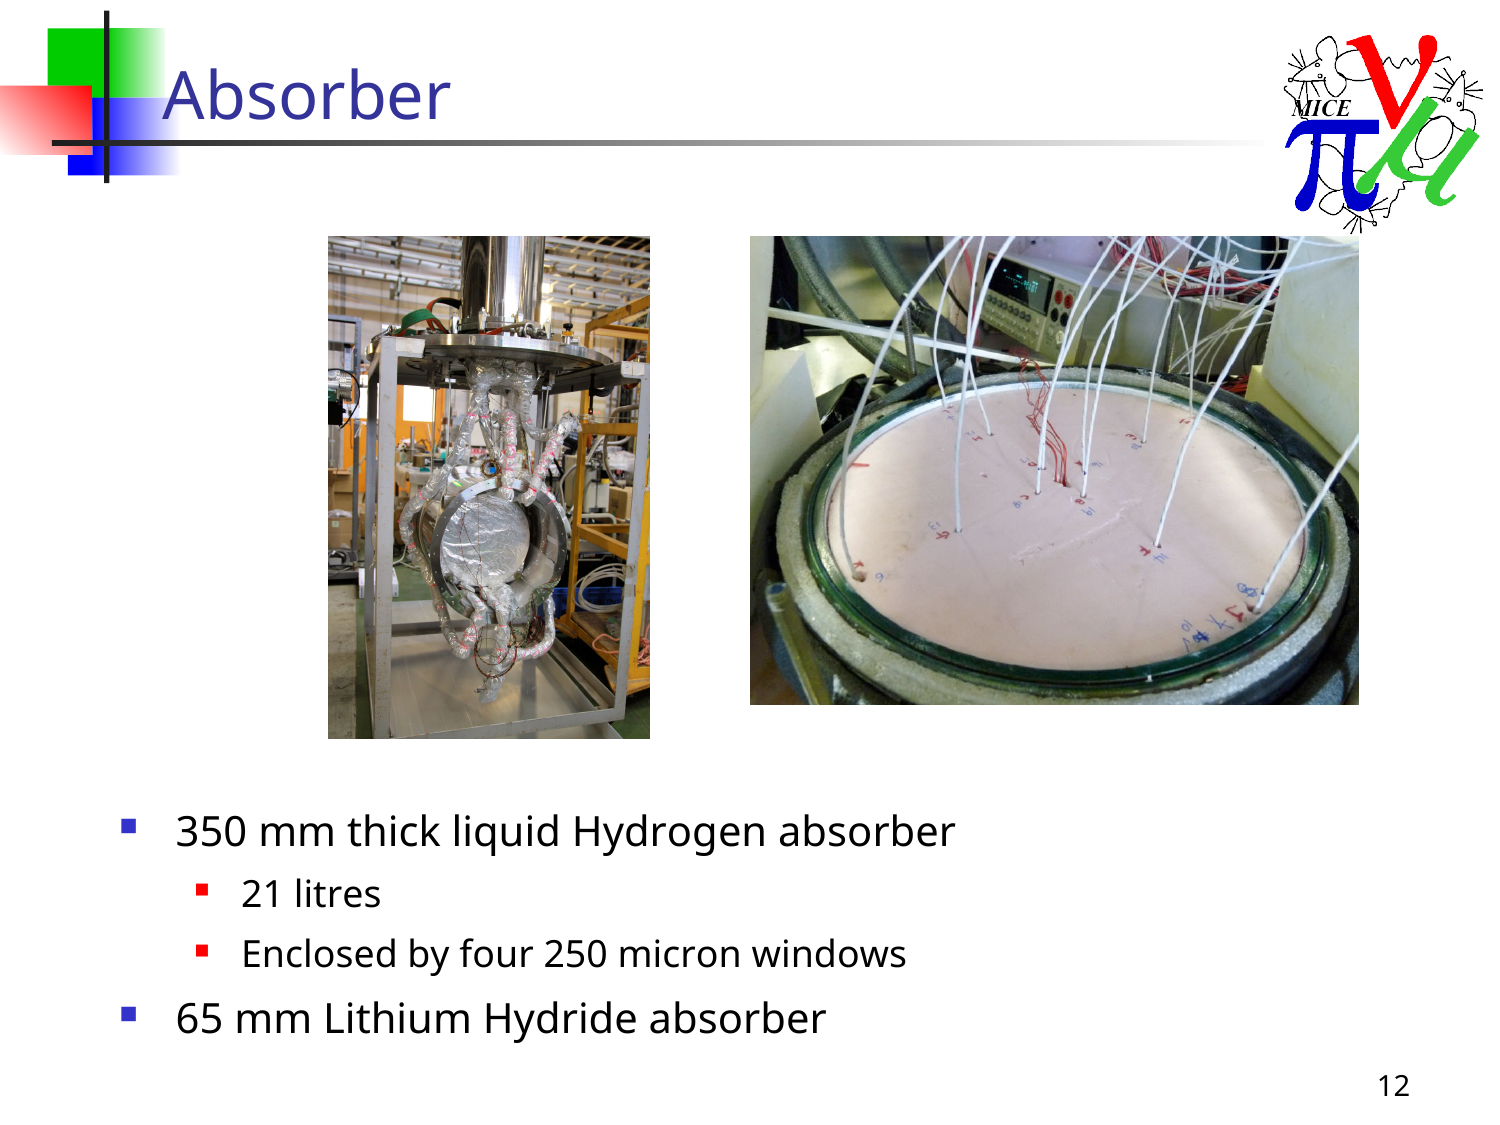

# Absorber
350 mm thick liquid Hydrogen absorber
21 litres
Enclosed by four 250 micron windows
65 mm Lithium Hydride absorber
12